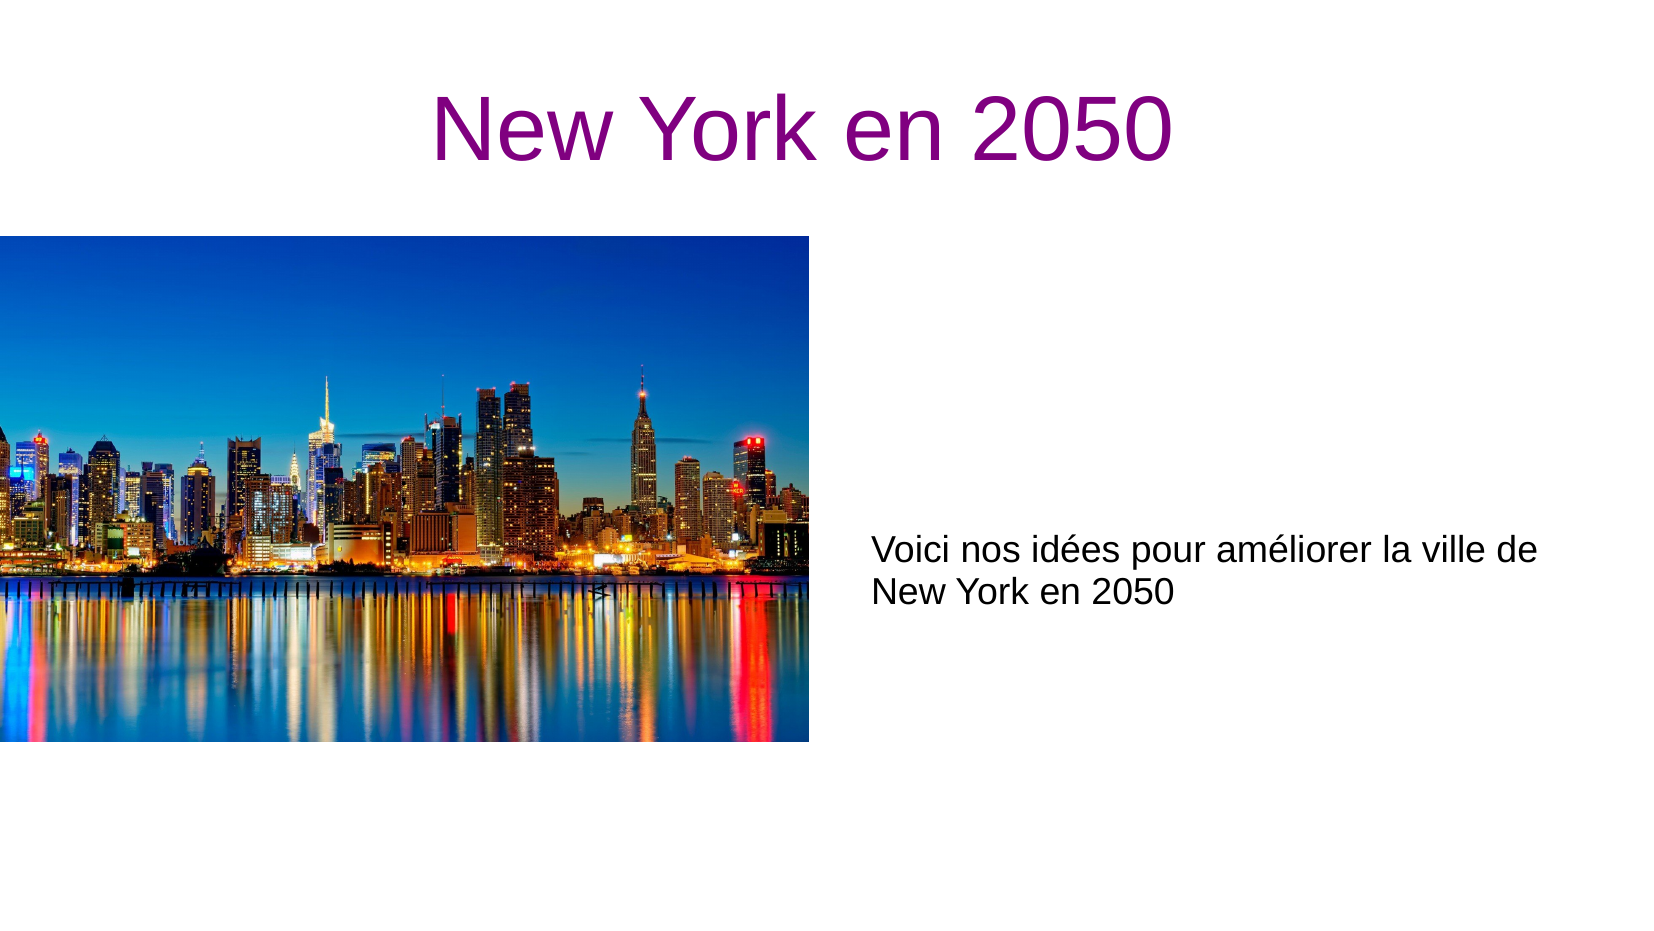

# New York en 2050
;
Voici nos idées pour améliorer la ville de New York en 2050